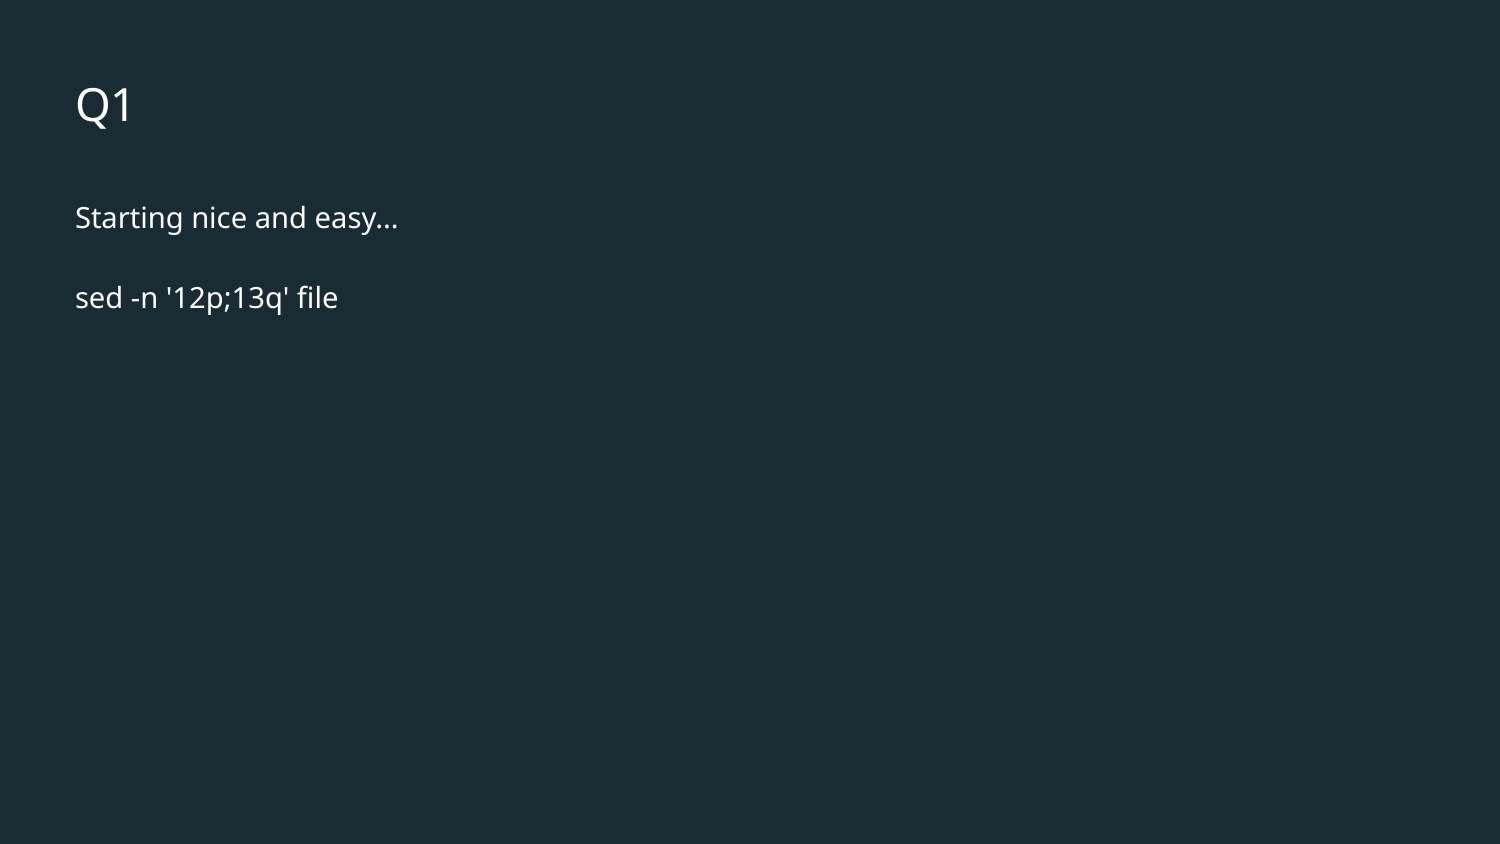

# Q1
Starting nice and easy...
sed -n '12p;13q' file